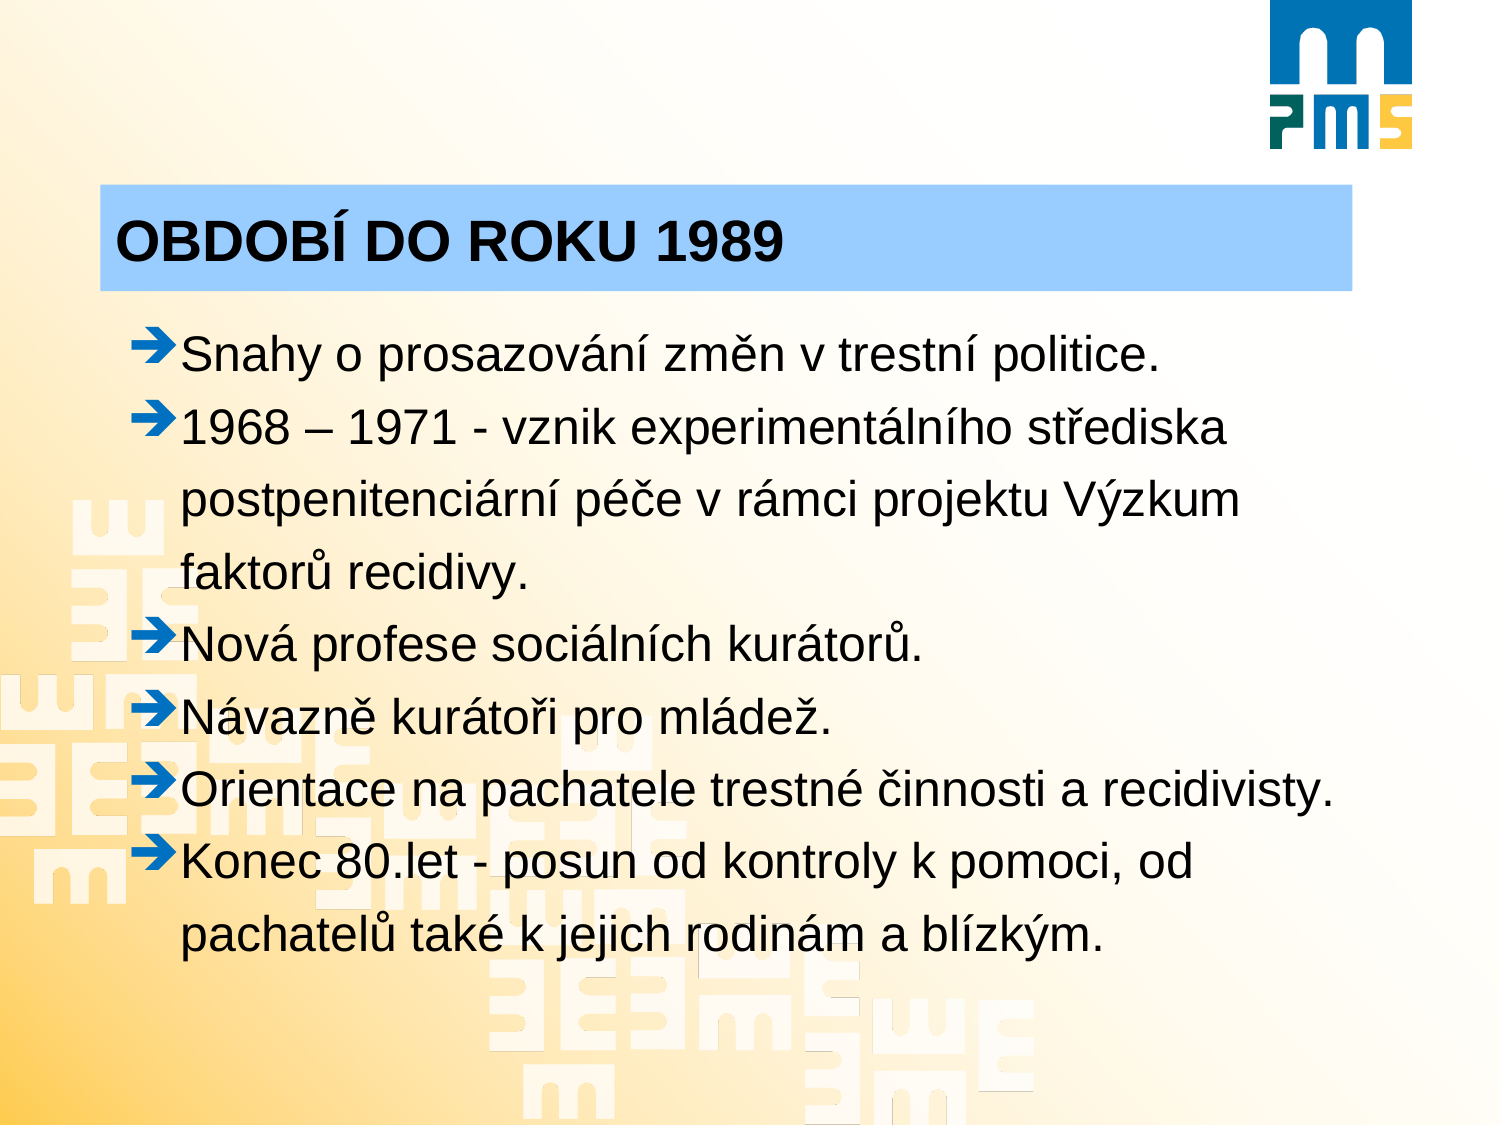

# OBDOBÍ DO ROKU 1989
Snahy o prosazování změn v trestní politice.
1968 – 1971 - vznik experimentálního střediska
postpenitenciární péče v rámci projektu Výzkum
faktorů recidivy.
Nová profese sociálních kurátorů.
Návazně kurátoři pro mládež.
Orientace na pachatele trestné činnosti a recidivisty.
Konec 80.let - posun od kontroly k pomoci, od
pachatelů také k jejich rodinám a blízkým.